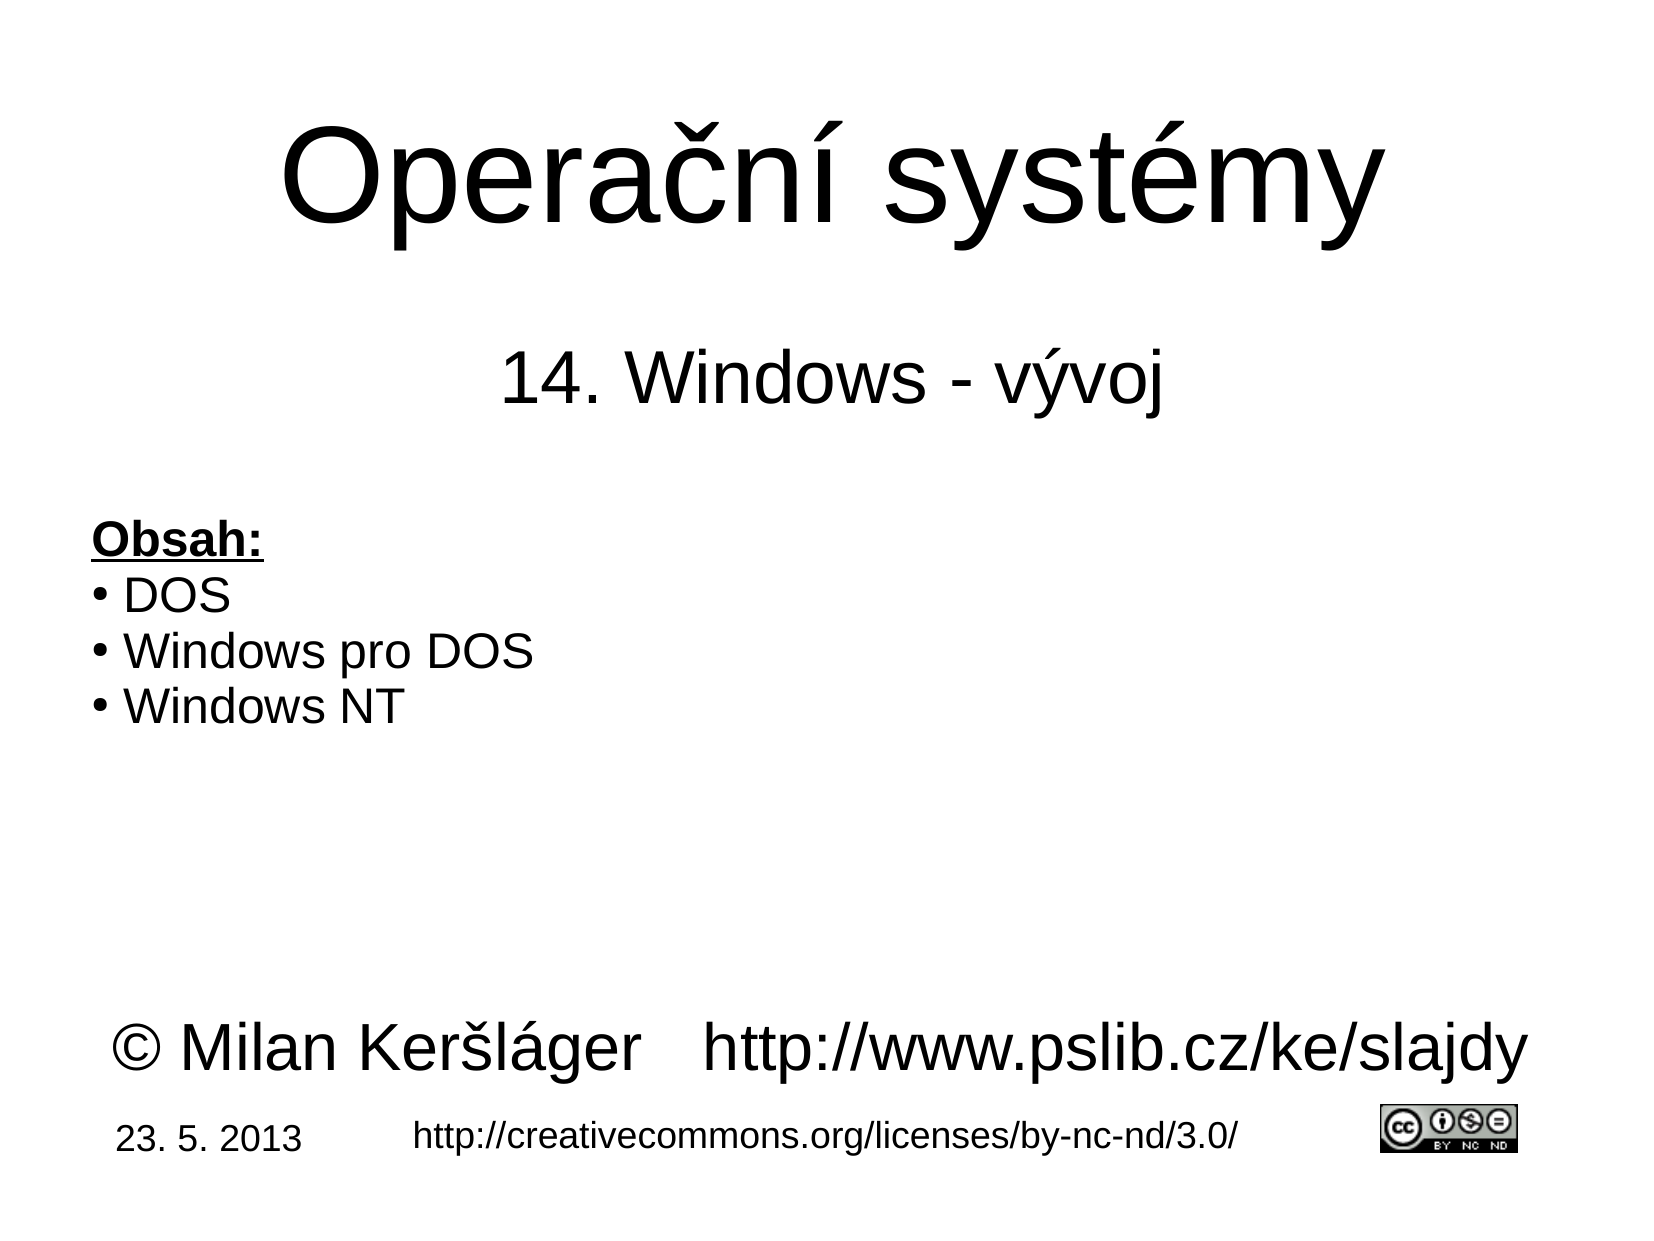

# Operační systémy 14. Windows - vývoj
Obsah:
 DOS
 Windows pro DOS
 Windows NT
© Milan Keršláger	http://www.pslib.cz/ke/slajdy
http://creativecommons.org/licenses/by-nc-nd/3.0/
23. 5. 2013